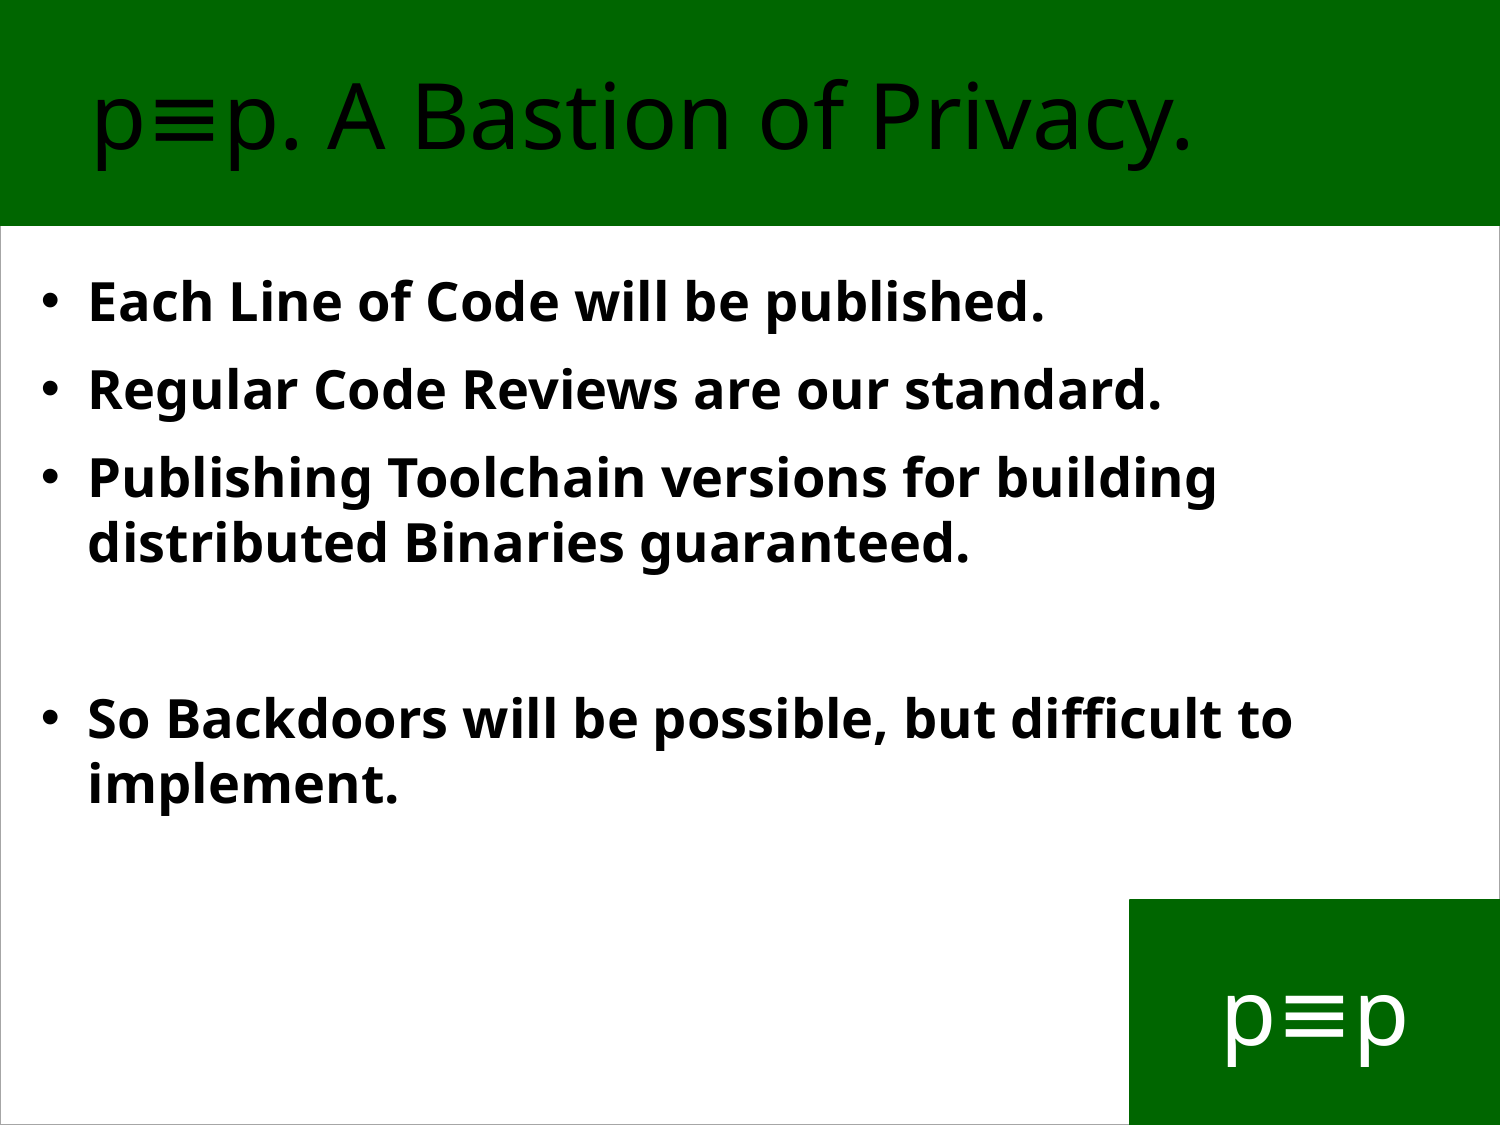

# p≡p. A Bastion of Privacy.
Each Line of Code will be published.
Regular Code Reviews are our standard.
Publishing Toolchain versions for building distributed Binaries guaranteed.
So Backdoors will be possible, but difficult to implement.
p≡p